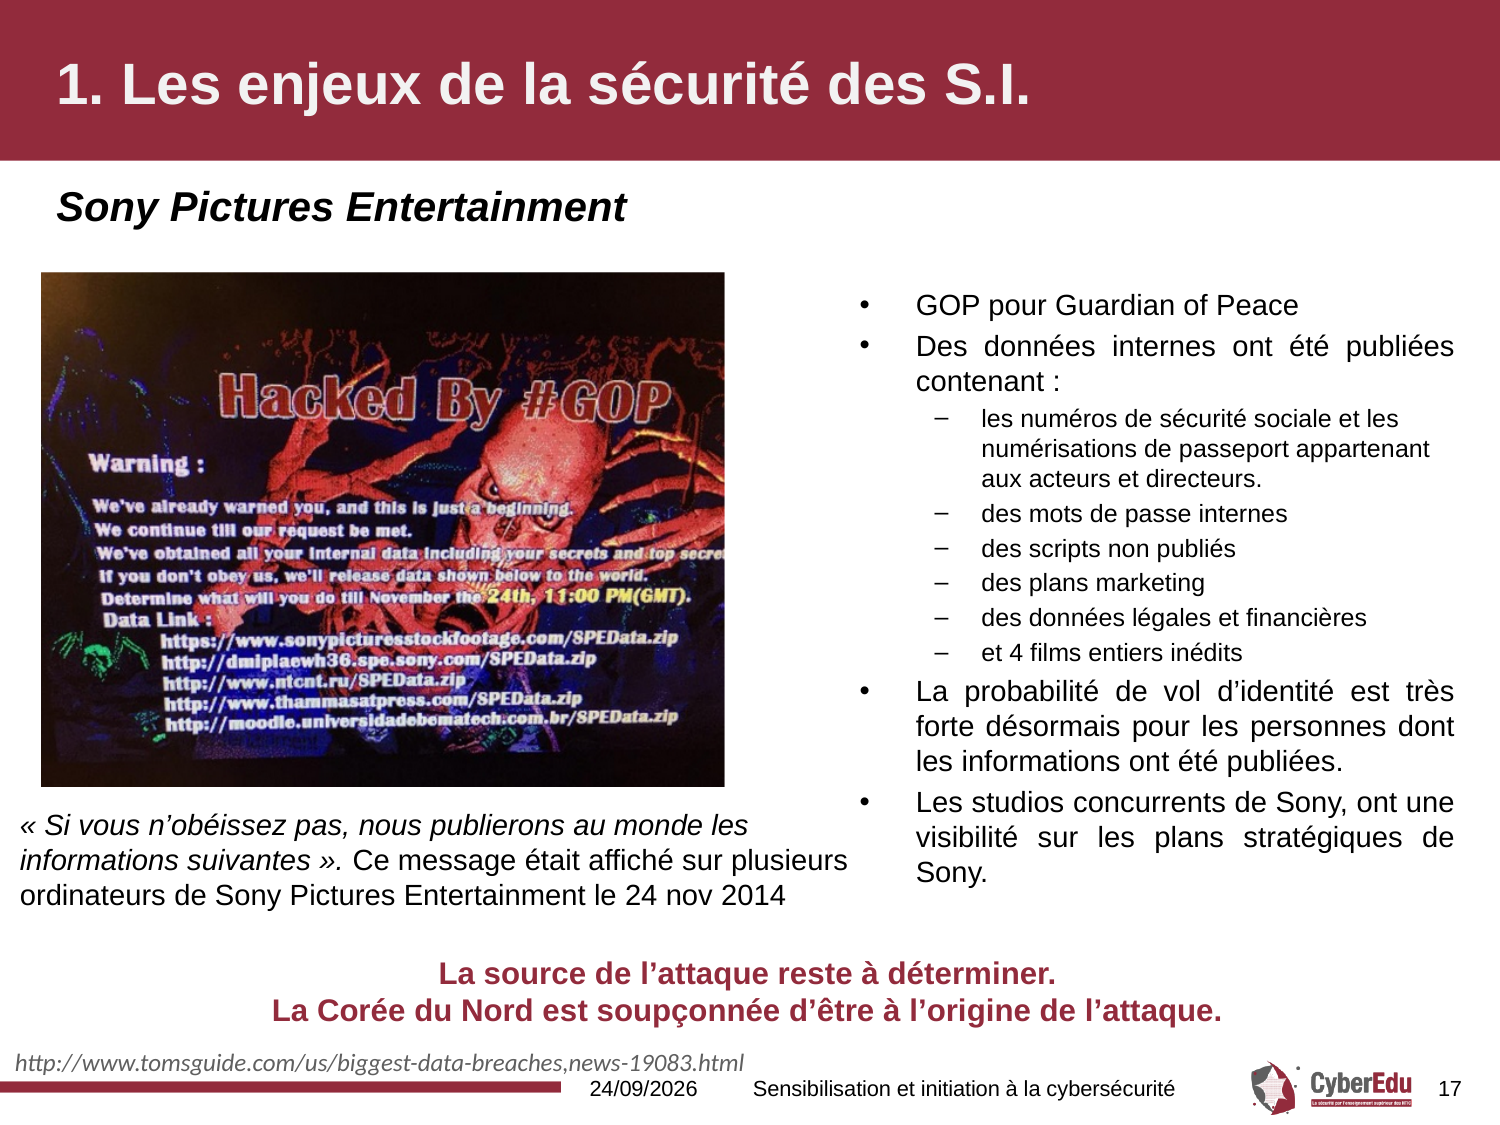

# 1. Les enjeux de la sécurité des S.I.
Sony Pictures Entertainment
GOP pour Guardian of Peace
Des données internes ont été publiées contenant :
les numéros de sécurité sociale et les numérisations de passeport appartenant aux acteurs et directeurs.
des mots de passe internes
des scripts non publiés
des plans marketing
des données légales et financières
et 4 films entiers inédits
La probabilité de vol d’identité est très forte désormais pour les personnes dont les informations ont été publiées.
Les studios concurrents de Sony, ont une visibilité sur les plans stratégiques de Sony.
« Si vous n’obéissez pas, nous publierons au monde les informations suivantes ». Ce message était affiché sur plusieurs ordinateurs de Sony Pictures Entertainment le 24 nov 2014
La source de l’attaque reste à déterminer.
La Corée du Nord est soupçonnée d’être à l’origine de l’attaque.
http://www.tomsguide.com/us/biggest-data-breaches,news-19083.html
Sensibilisation et initiation à la cybersécurité